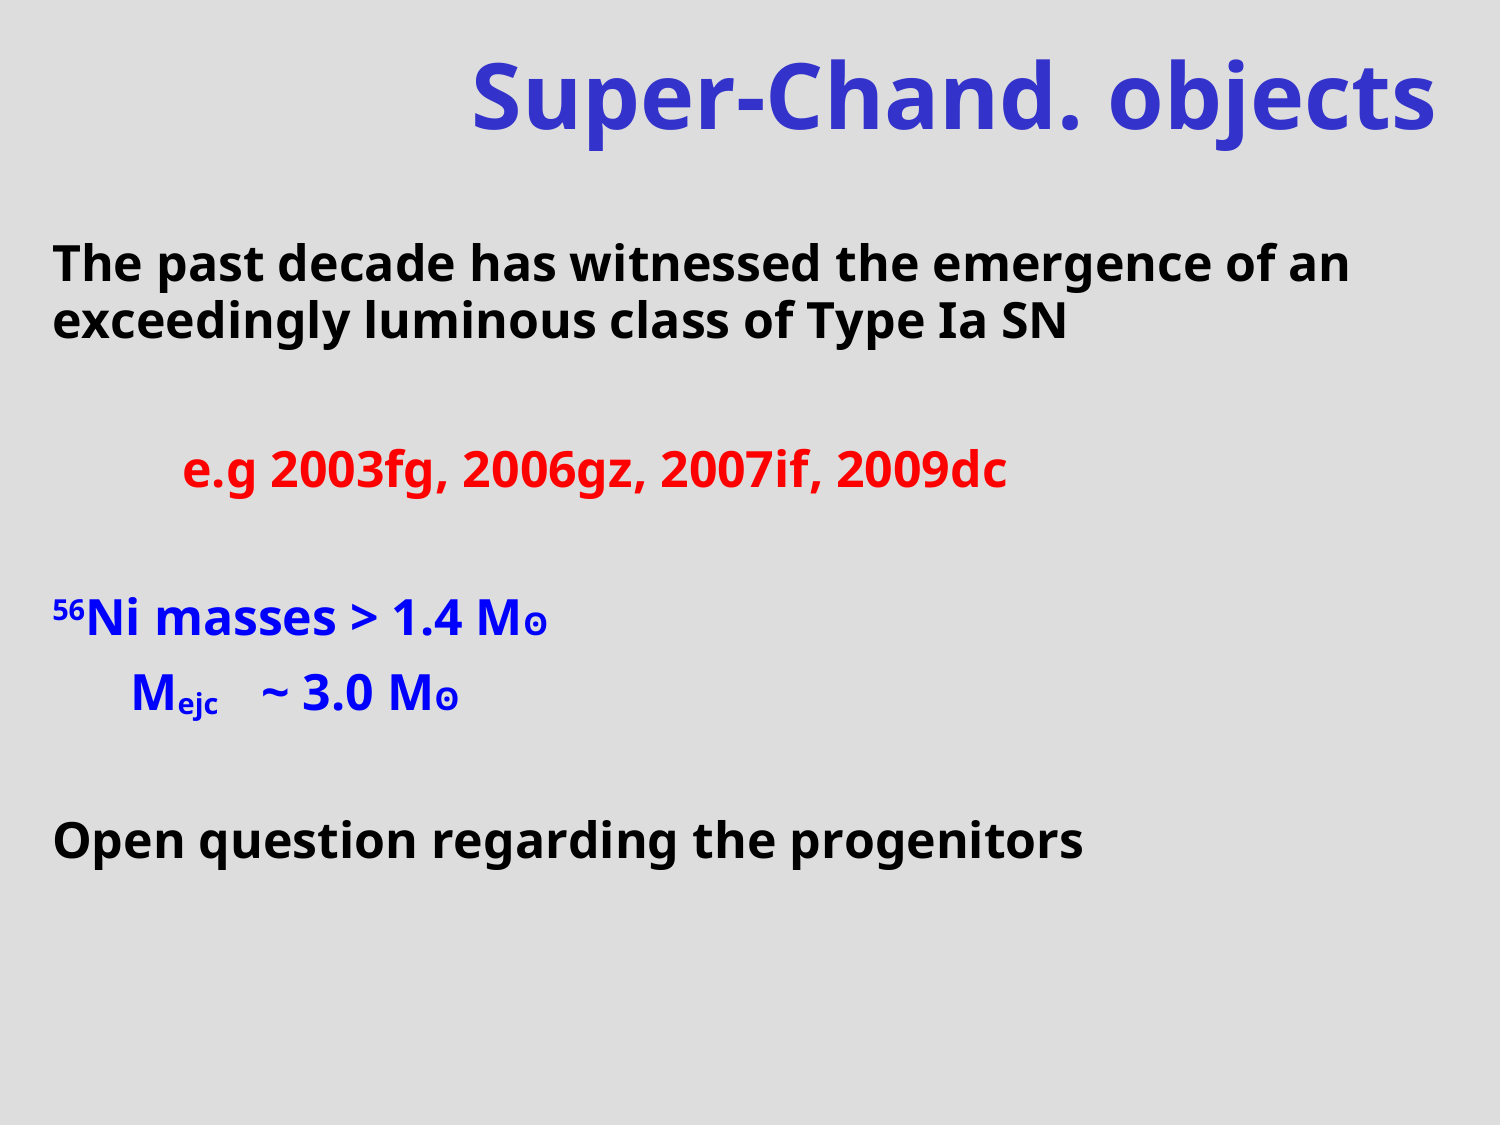

Super-Chand. objects
The past decade has witnessed the emergence of an exceedingly luminous class of Type Ia SN
 e.g 2003fg, 2006gz, 2007if, 2009dc
56Ni masses > 1.4 Mʘ
 Mejc ~ 3.0 Mʘ
Open question regarding the progenitors